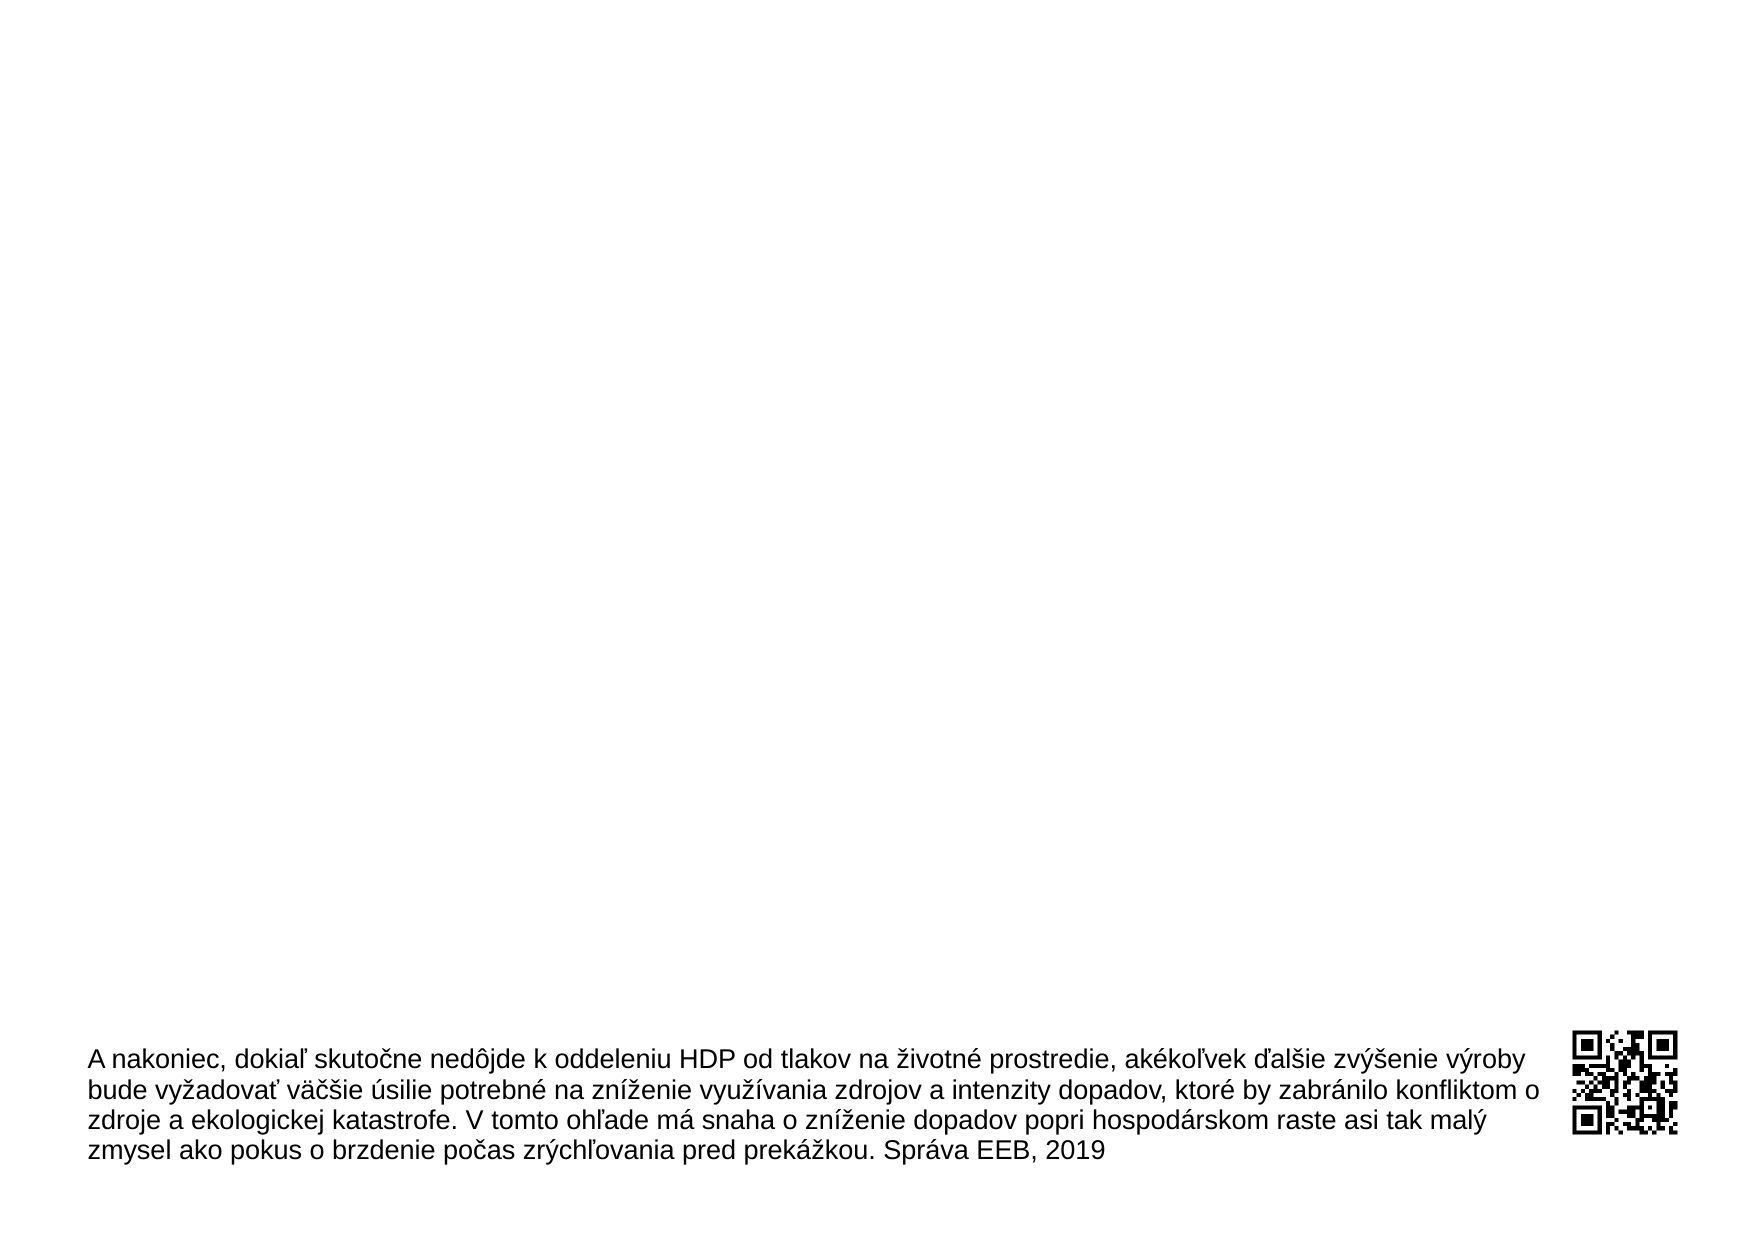

# A nakoniec, dokiaľ skutočne nedôjde k oddeleniu HDP od tlakov na životné prostredie, akékoľvek ďalšie zvýšenie výroby bude vyžadovať väčšie úsilie potrebné na zníženie využívania zdrojov a intenzity dopadov, ktoré by zabránilo konfliktom o zdroje a ekologickej katastrofe. V tomto ohľade má snaha o zníženie dopadov popri hospodárskom raste asi tak malý zmysel ako pokus o brzdenie počas zrýchľovania pred prekážkou. Správa EEB, 2019